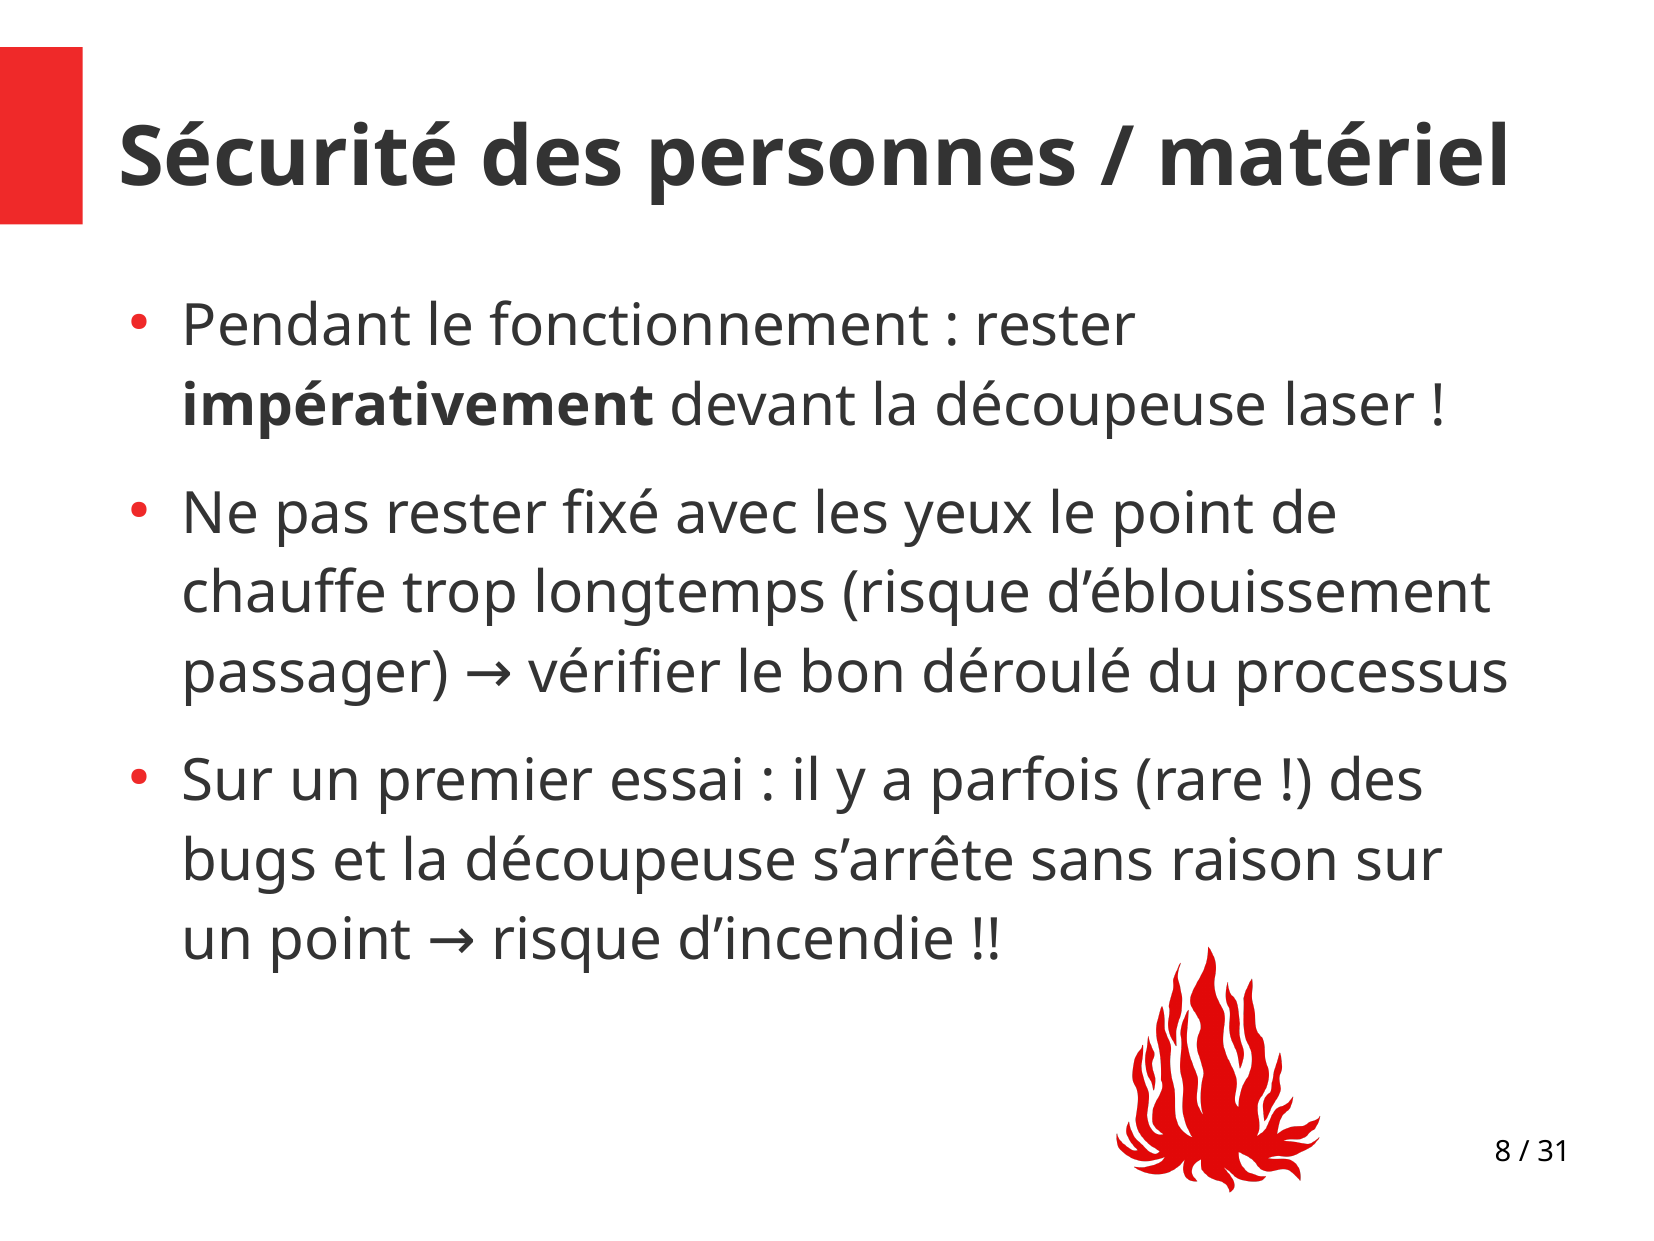

# Sécurité des personnes / matériel
Pendant le fonctionnement : rester impérativement devant la découpeuse laser !
Ne pas rester fixé avec les yeux le point de chauffe trop longtemps (risque d’éblouissement passager) → vérifier le bon déroulé du processus
Sur un premier essai : il y a parfois (rare !) des bugs et la découpeuse s’arrête sans raison sur un point → risque d’incendie !!
8